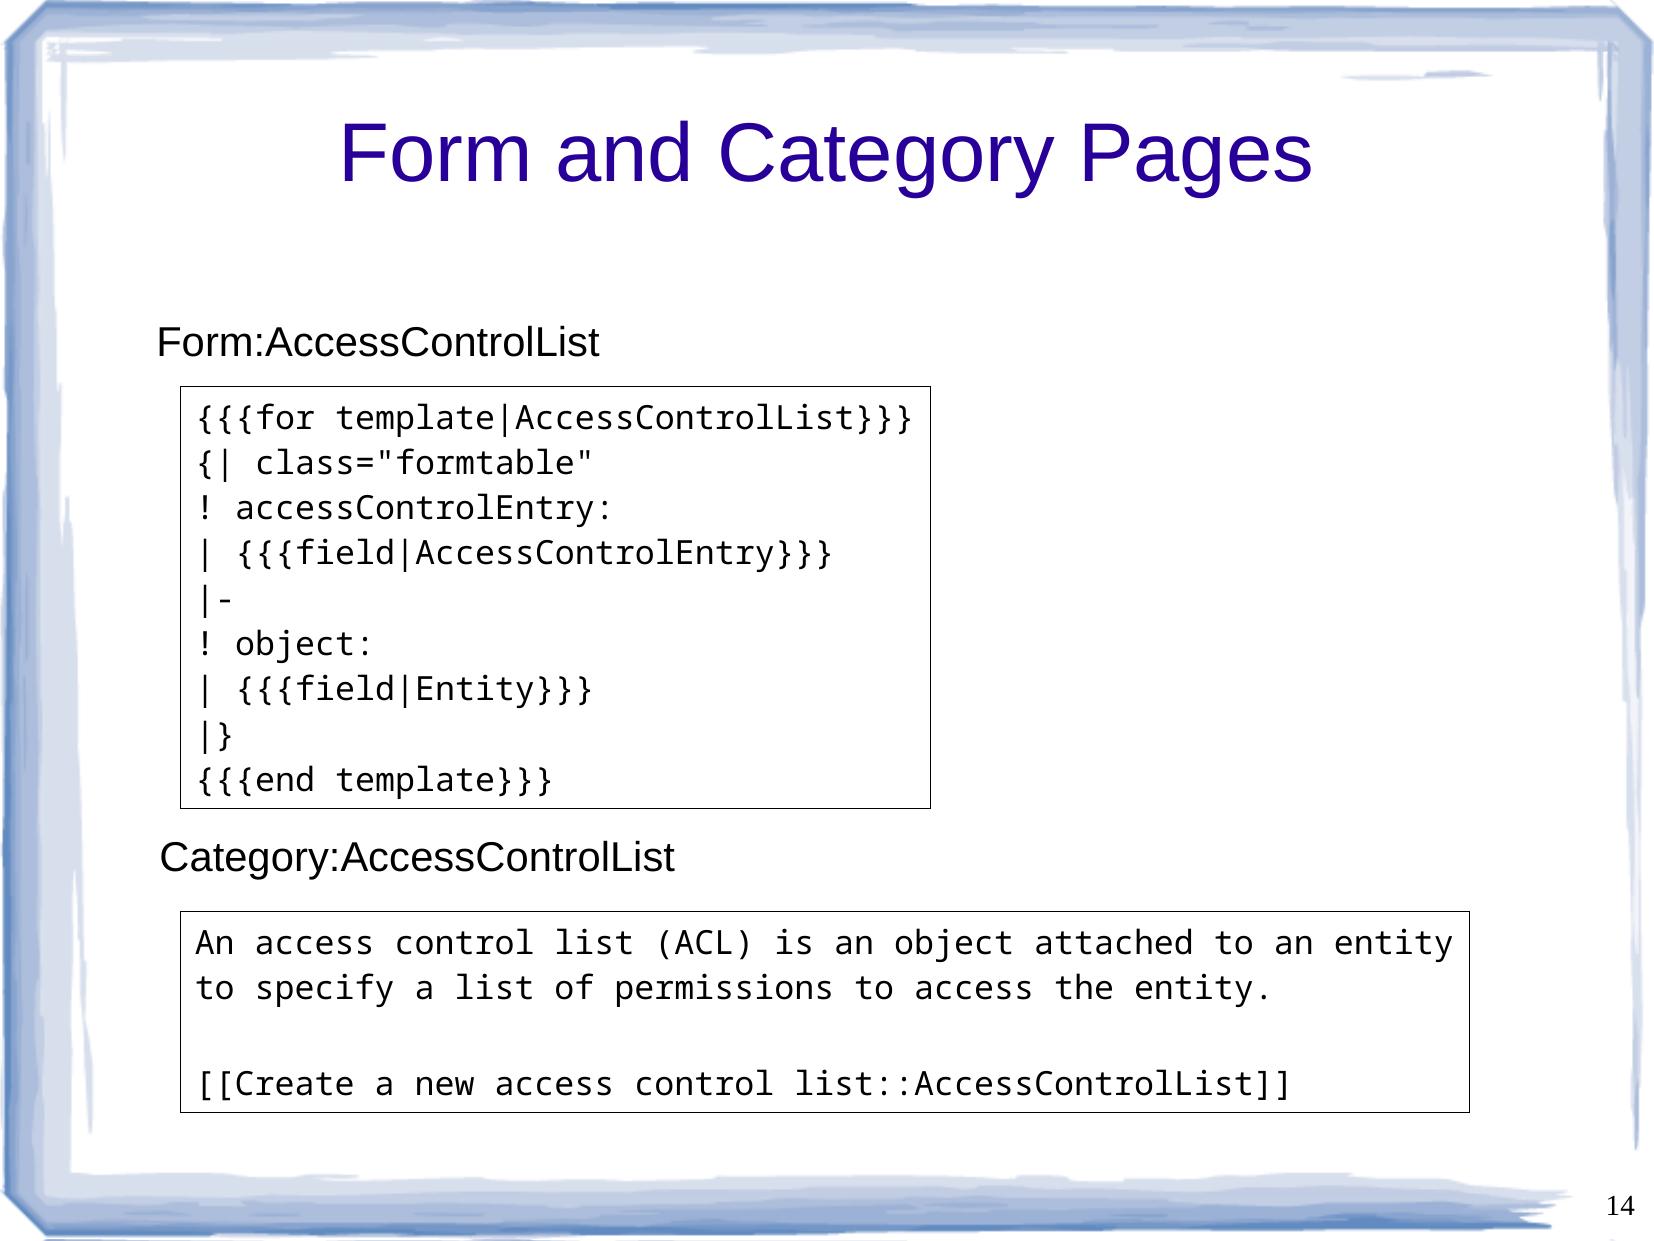

# Form and Category Pages
Form:AccessControlList
{{{for template|AccessControlList}}}
{| class="formtable"
! accessControlEntry:
| {{{field|AccessControlEntry}}}
|-
! object:
| {{{field|Entity}}}
|}
{{{end template}}}
Category:AccessControlList
An access control list (ACL) is an object attached to an entity
to specify a list of permissions to access the entity.
[[Create a new access control list::AccessControlList]]
14